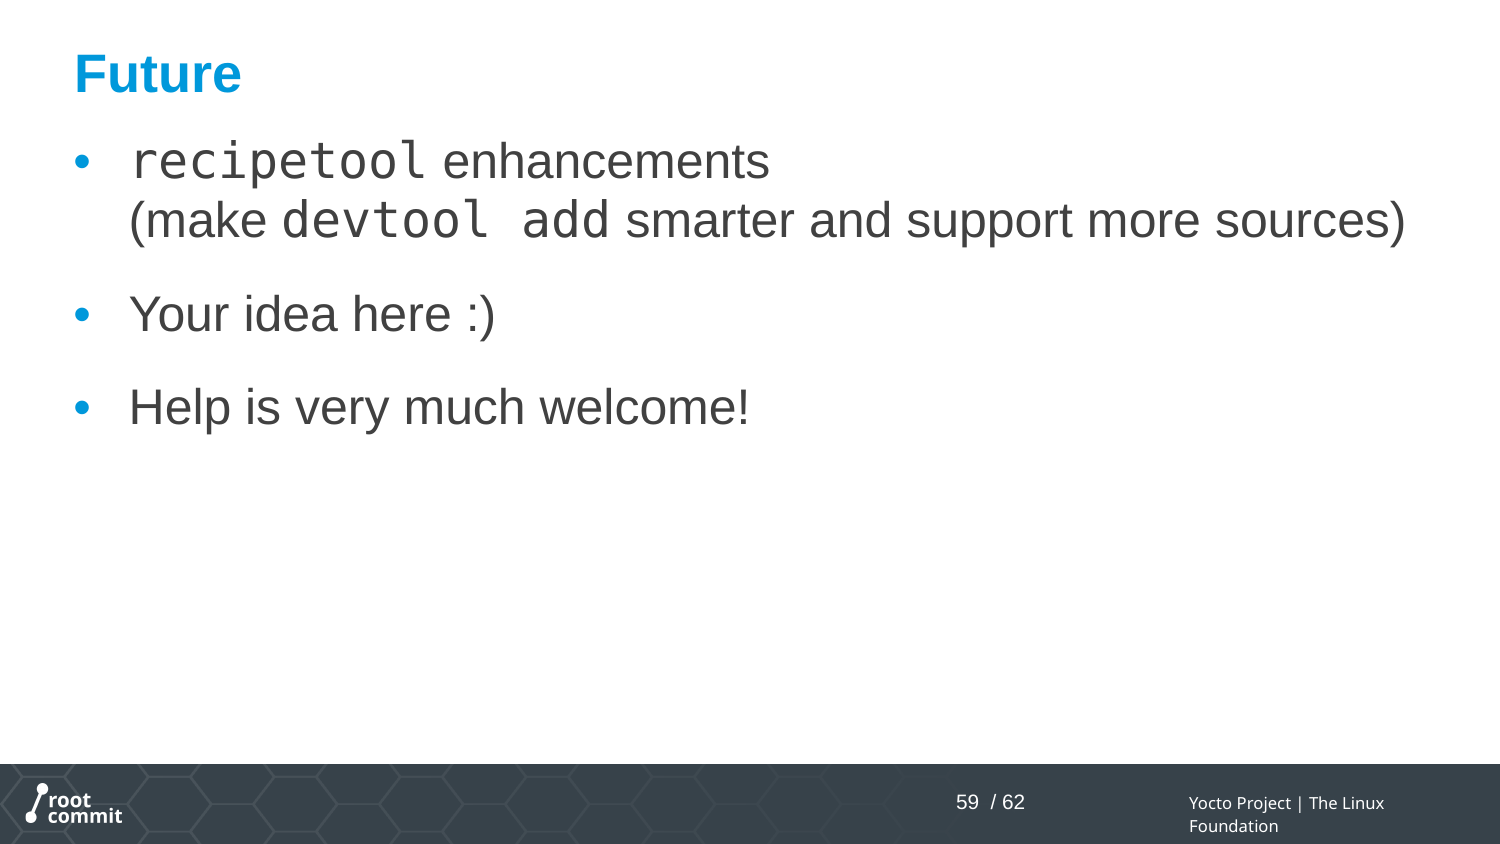

Future
recipetool enhancements
(make devtool add smarter and support more sources)
Your idea here :)
Help is very much welcome!